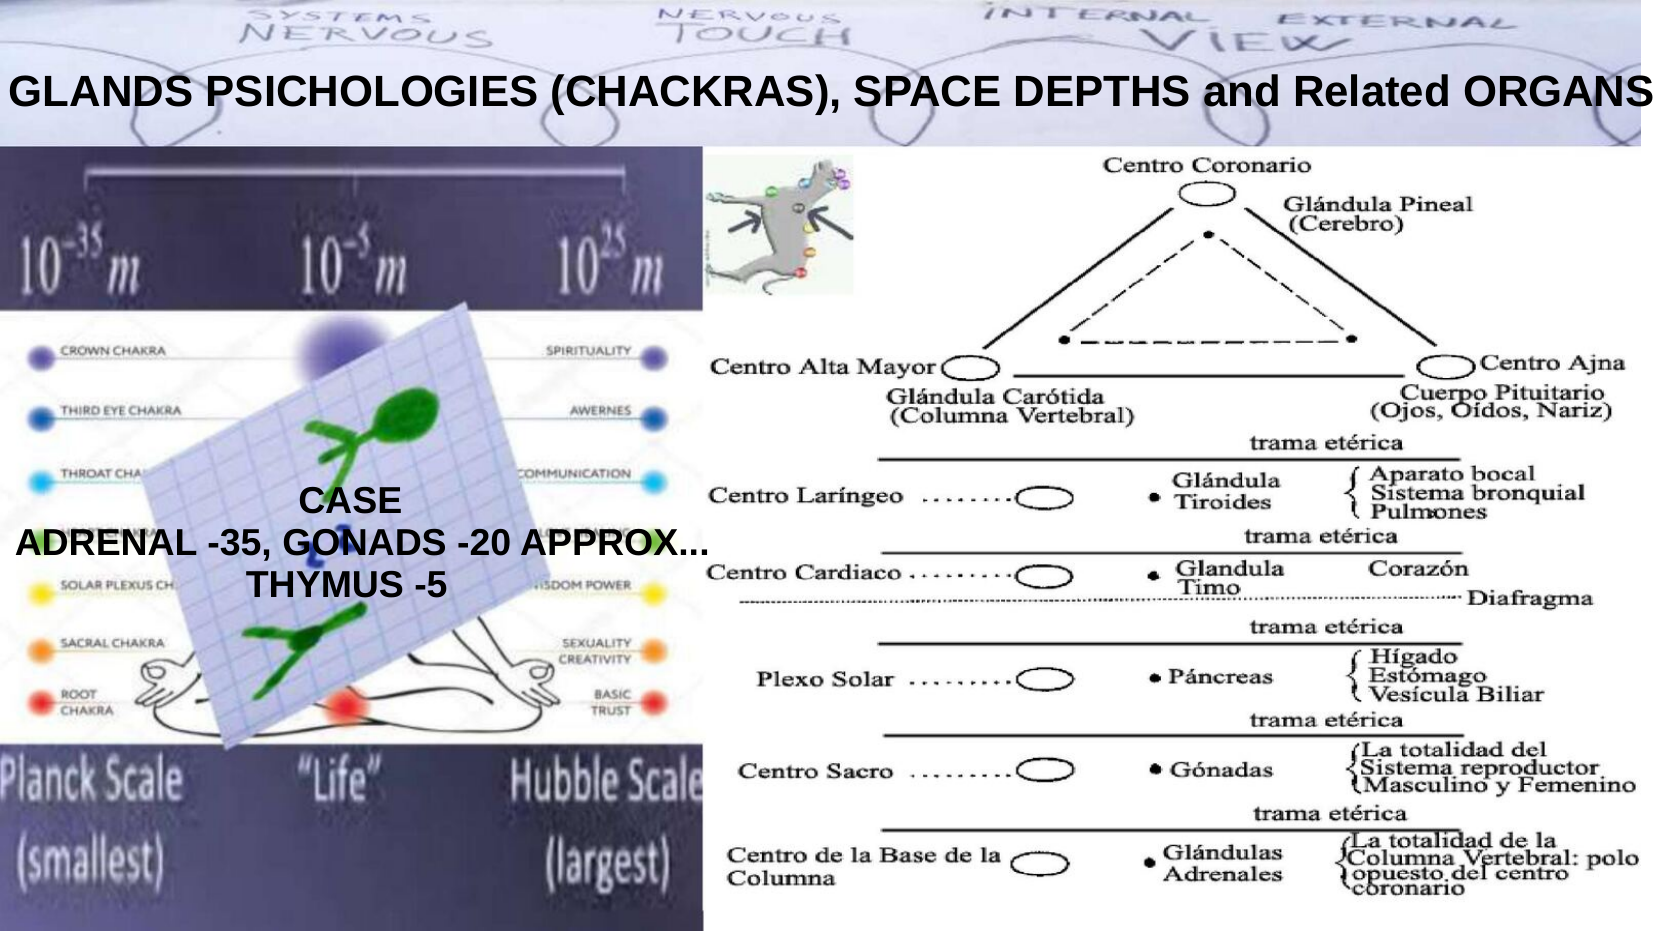

#
GLANDS PSICHOLOGIES (CHACKRAS), SPACE DEPTHS and Related ORGANS
 CASE
ADRENAL -35, GONADS -20 APPROX...
 THYMUS -5